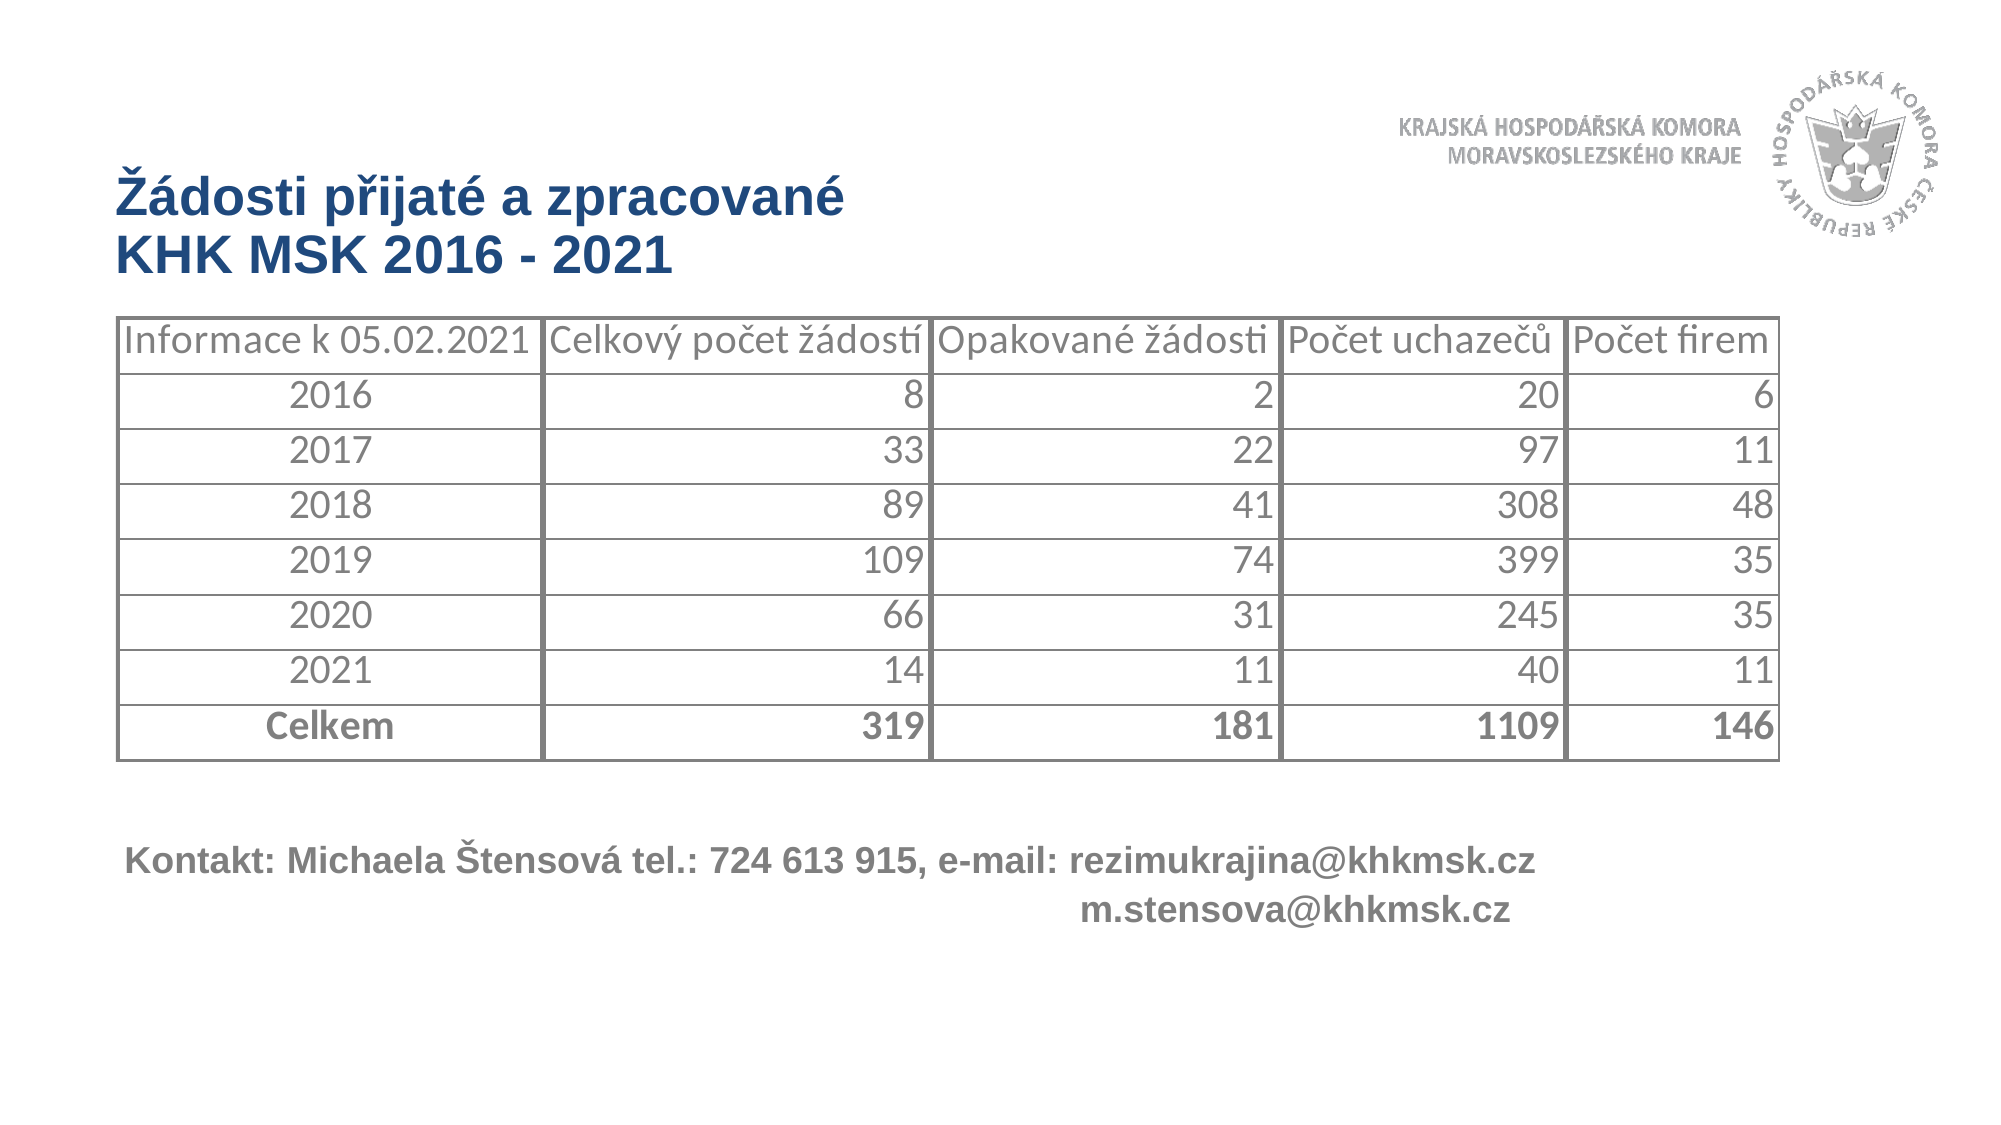

# Žádosti přijaté a zpracované KHK MSK 2016 - 2021
Kontakt: Michaela Štensová tel.: 724 613 915, e-mail: rezimukrajina@khkmsk.cz
 m.stensova@khkmsk.cz